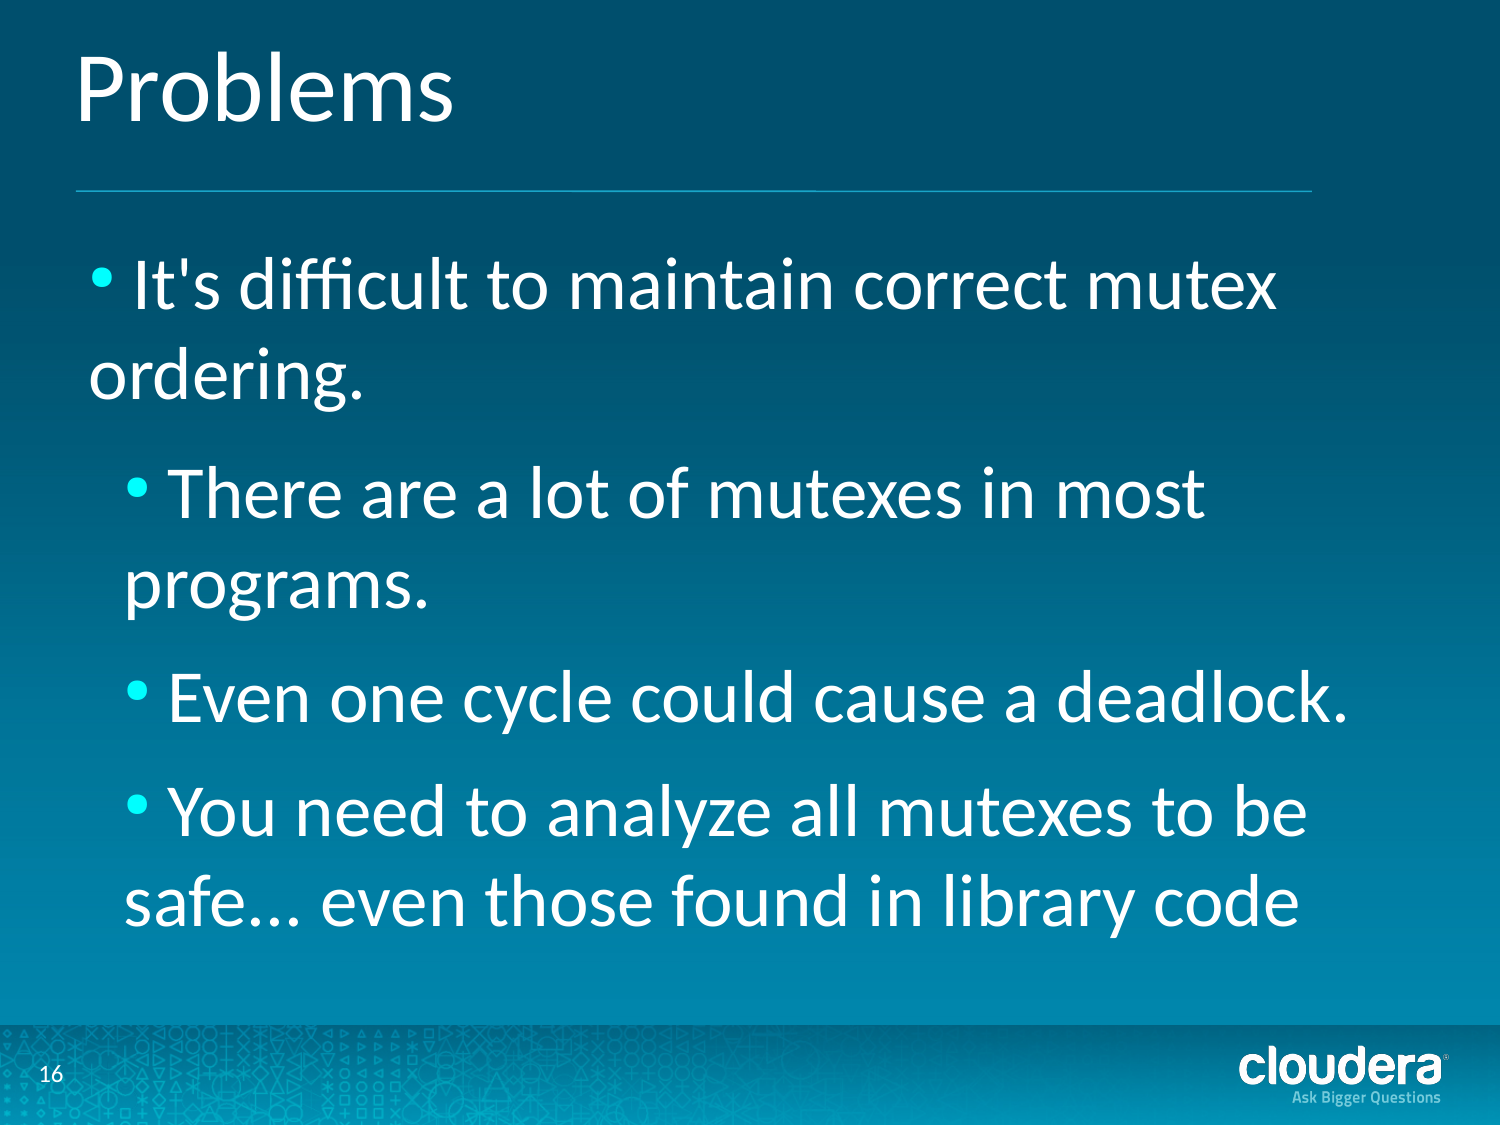

# Problems
 It's difficult to maintain correct mutex ordering.
 There are a lot of mutexes in most programs.
 Even one cycle could cause a deadlock.
 You need to analyze all mutexes to be safe... even those found in library code